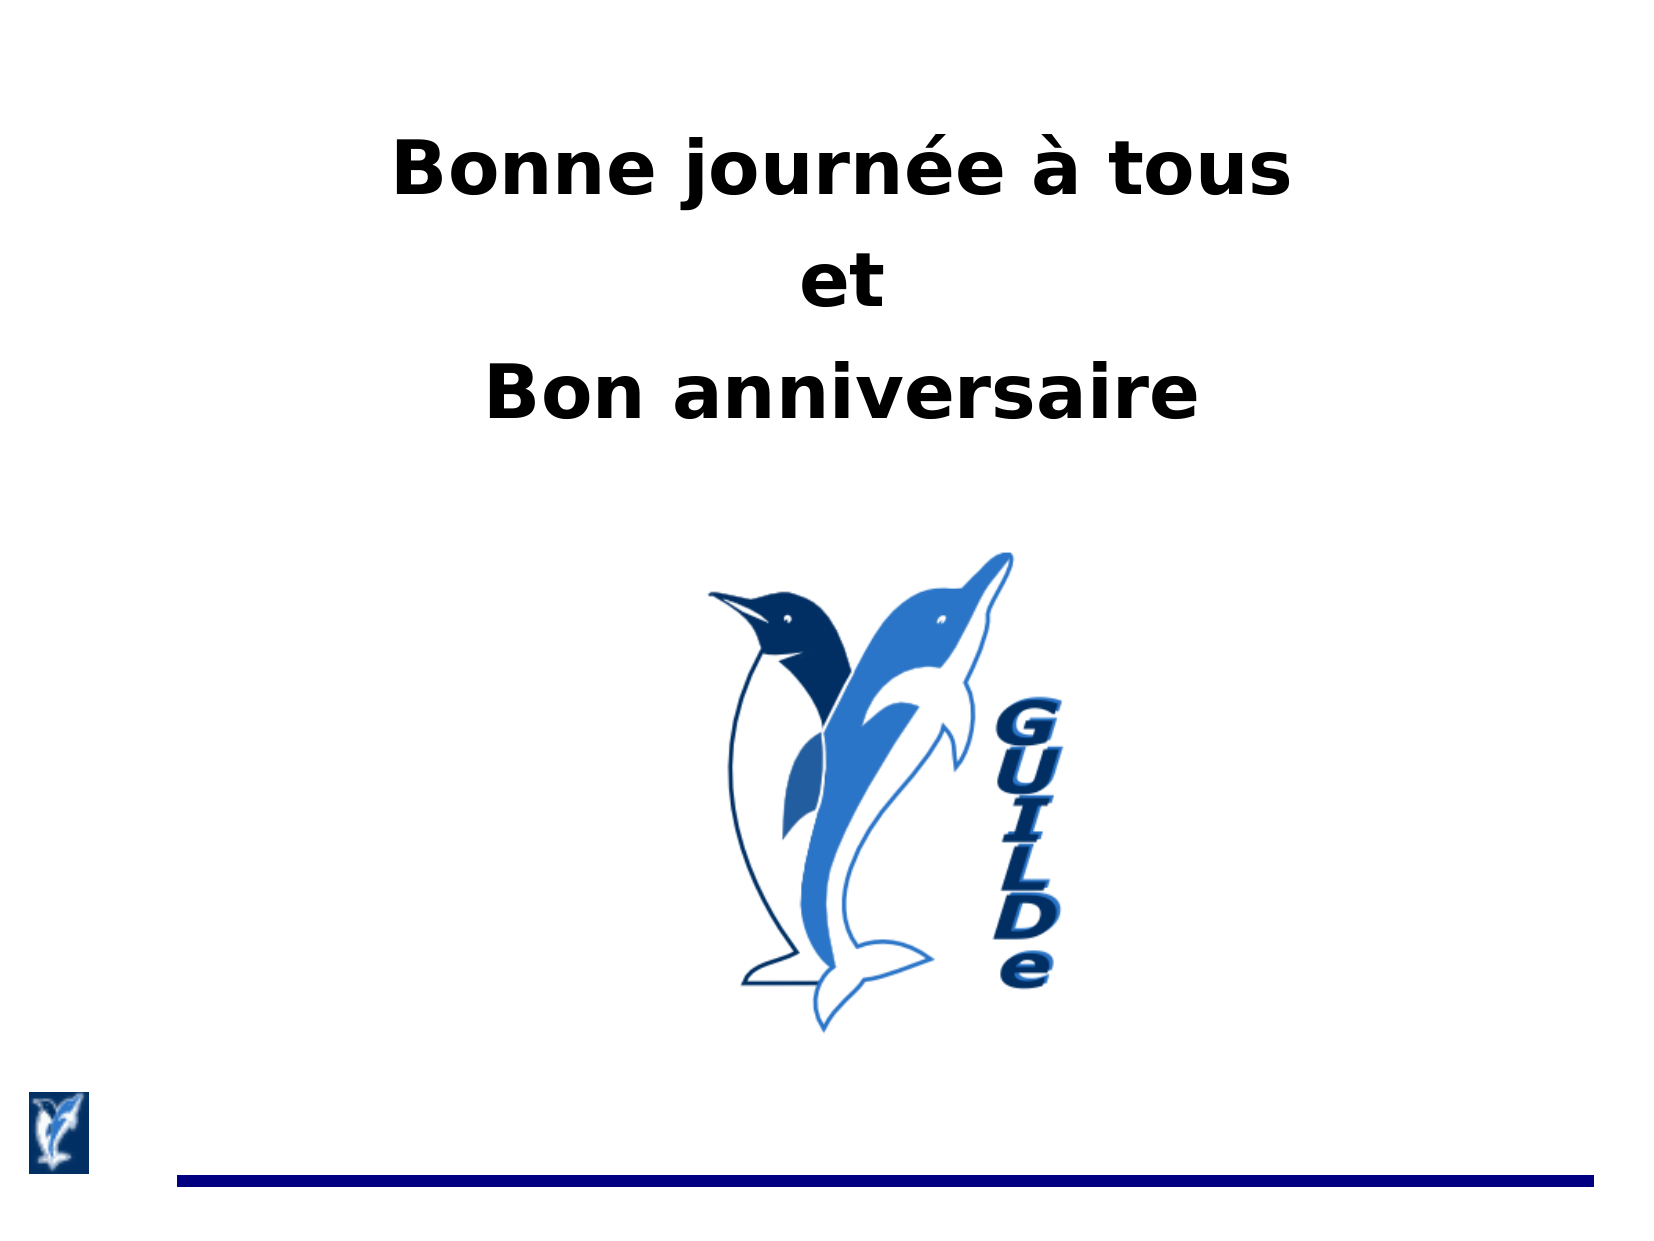

Bonne journée à tous
et
Bon anniversaire